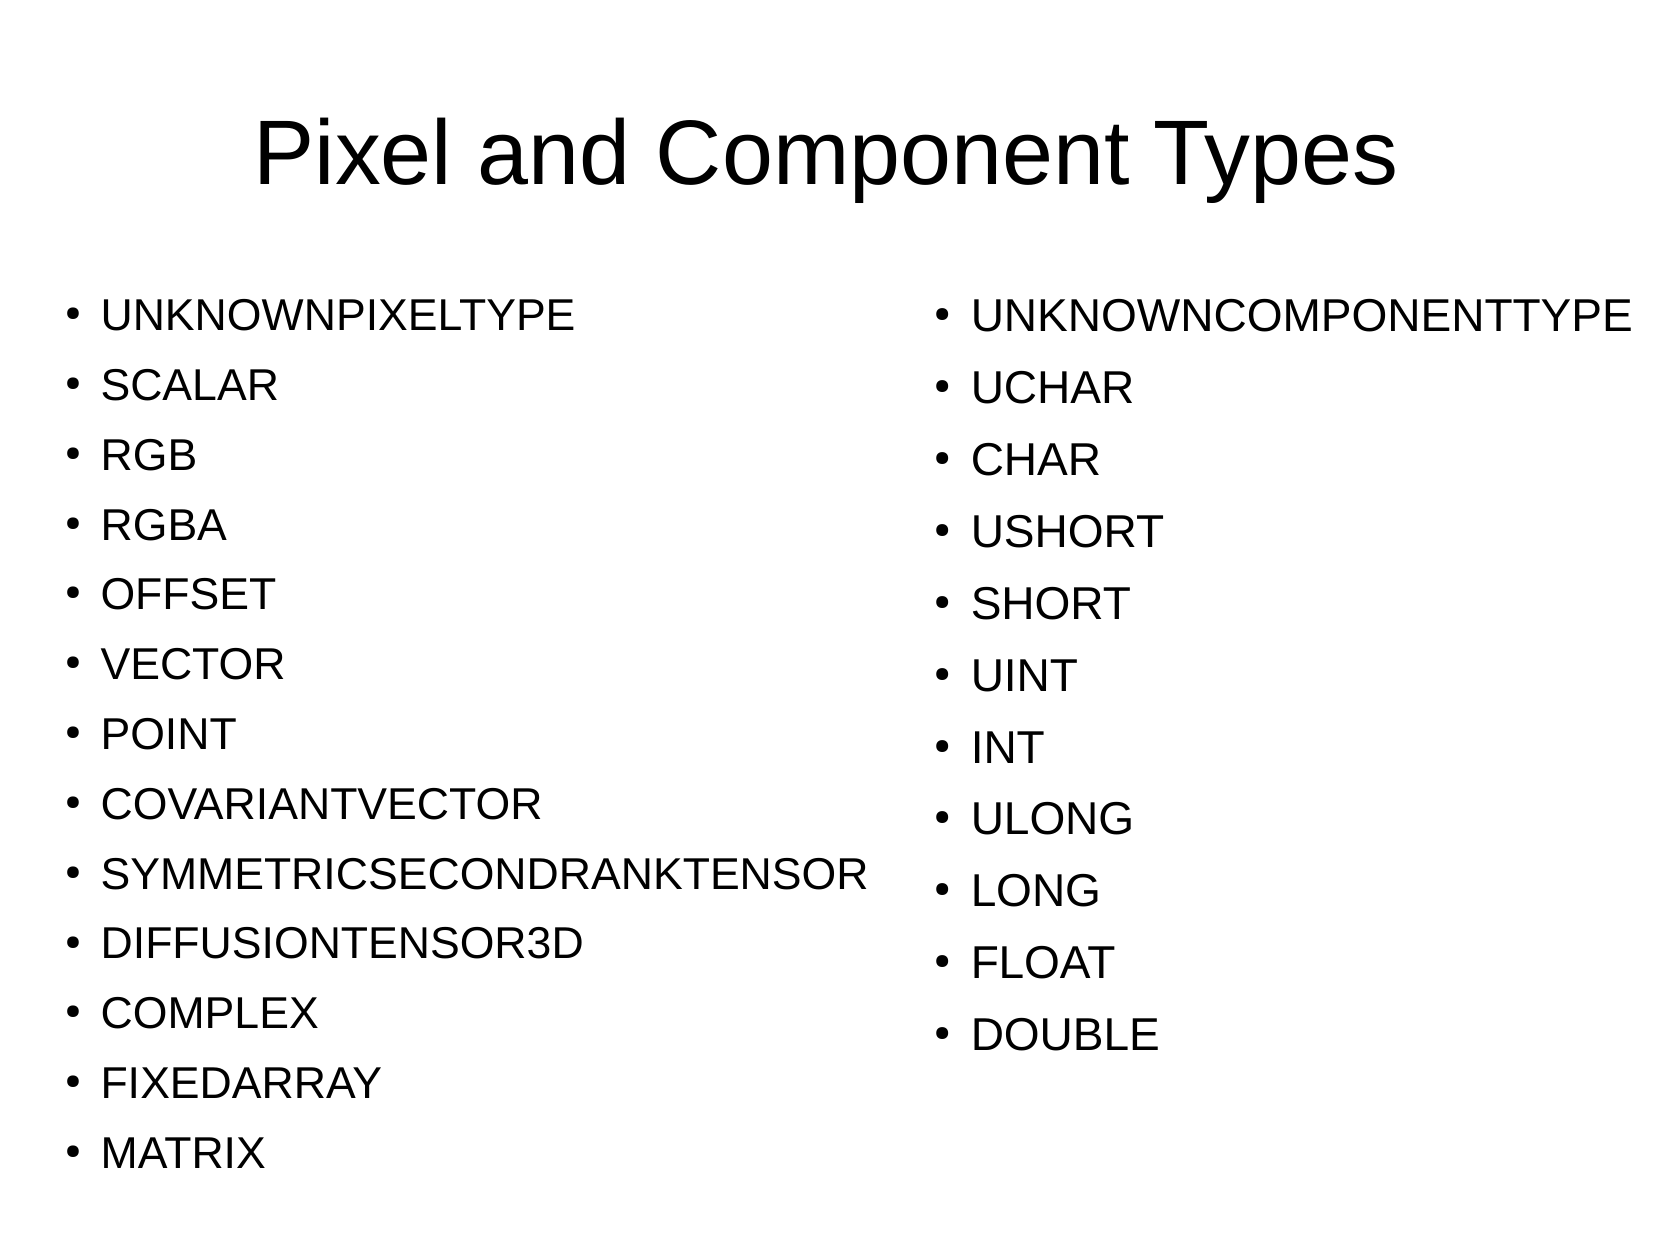

# Pixel and Component Types
UNKNOWNPIXELTYPE
SCALAR
RGB
RGBA
OFFSET
VECTOR
POINT
COVARIANTVECTOR
SYMMETRICSECONDRANKTENSOR
DIFFUSIONTENSOR3D
COMPLEX
FIXEDARRAY
MATRIX
UNKNOWNCOMPONENTTYPE
UCHAR
CHAR
USHORT
SHORT
UINT
INT
ULONG
LONG
FLOAT
DOUBLE